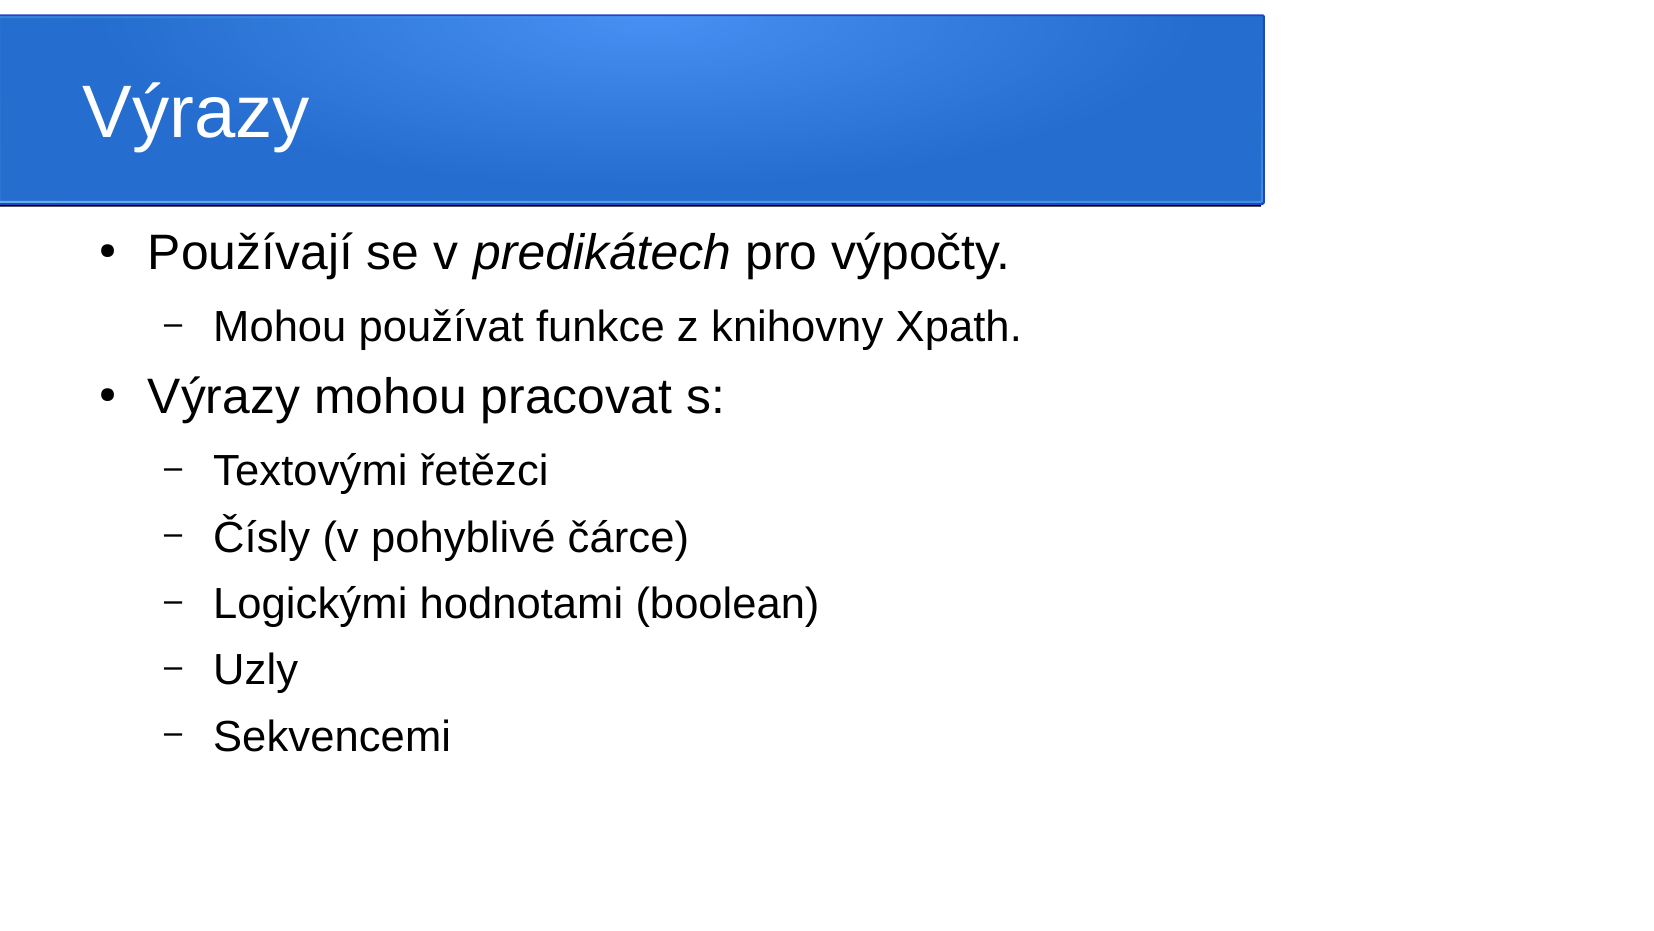

# Výrazy
Používají se v predikátech pro výpočty.
Mohou používat funkce z knihovny Xpath.
Výrazy mohou pracovat s:
Textovými řetězci
Čísly (v pohyblivé čárce)
Logickými hodnotami (boolean)
Uzly
Sekvencemi